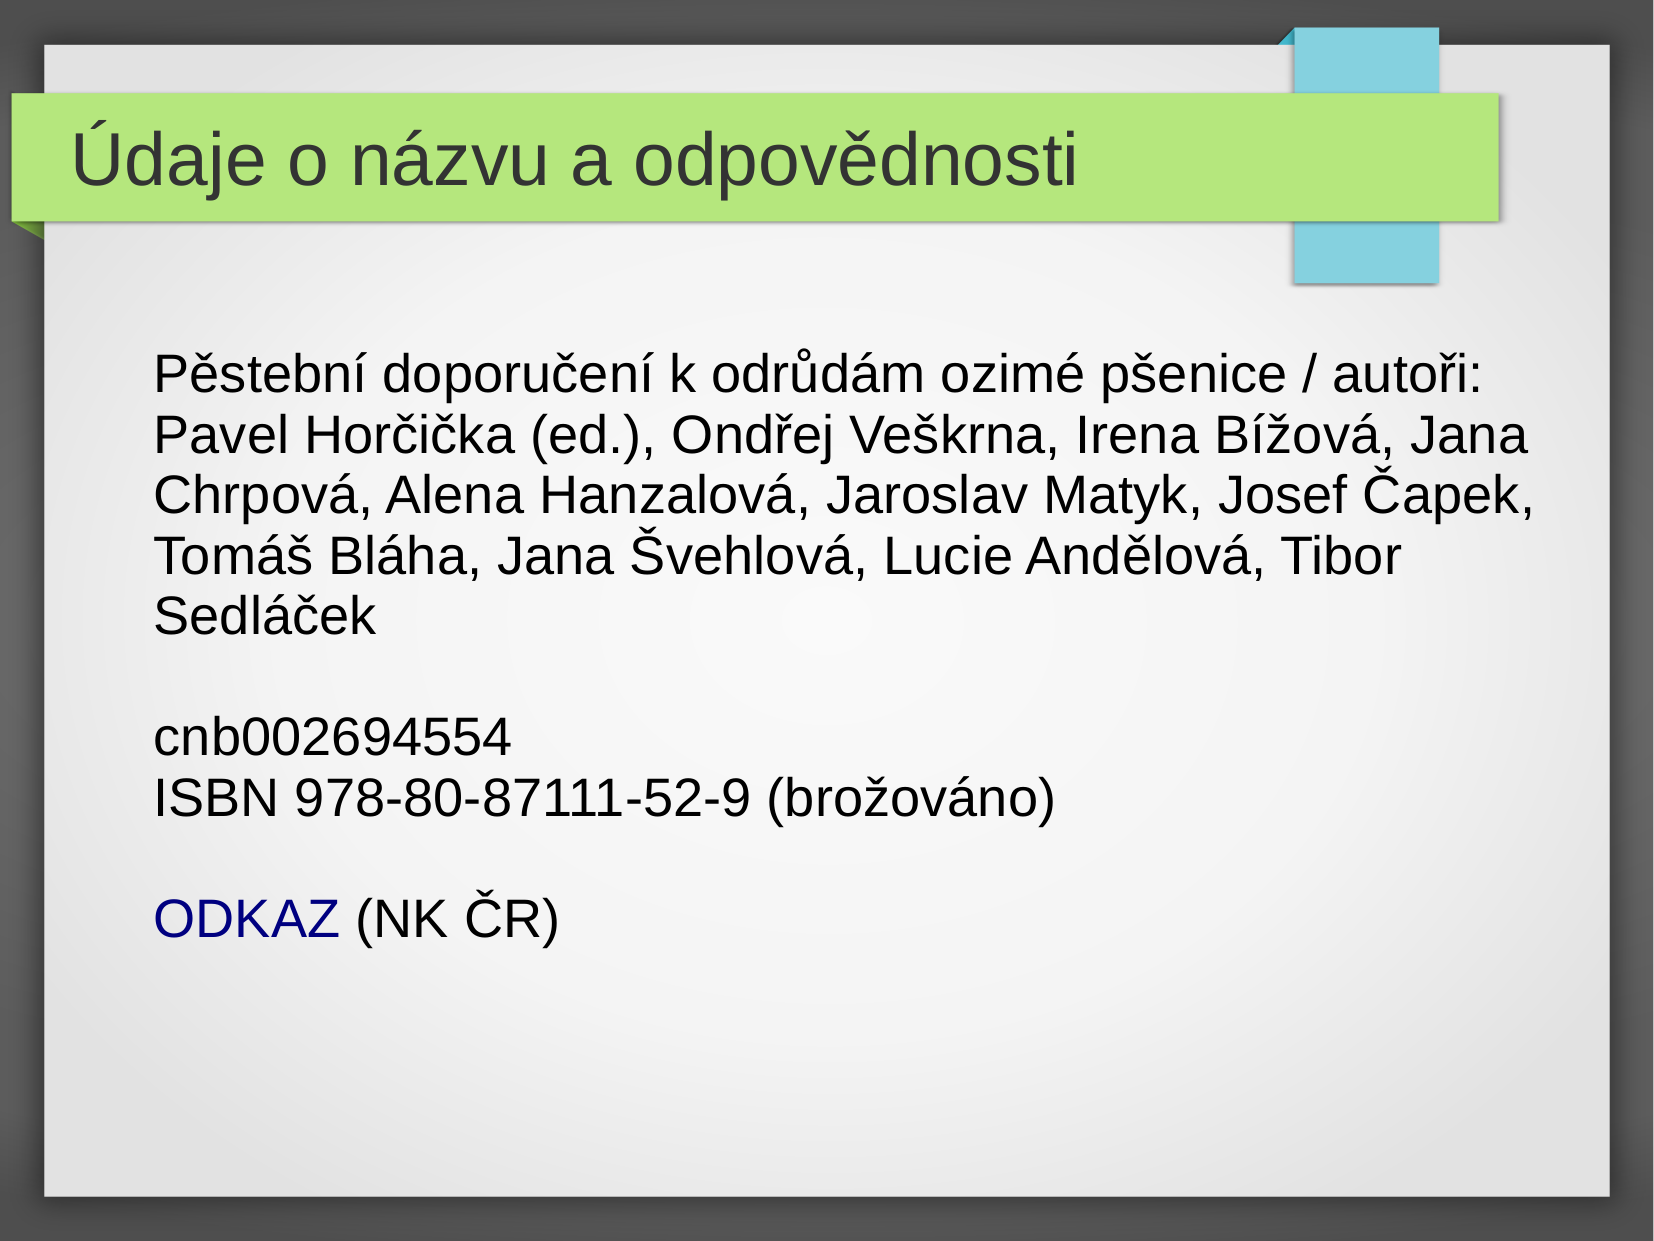

# Údaje o názvu a odpovědnosti
Pěstební doporučení k odrůdám ozimé pšenice / autoři: Pavel Horčička (ed.), Ondřej Veškrna, Irena Bížová, Jana Chrpová, Alena Hanzalová, Jaroslav Matyk, Josef Čapek, Tomáš Bláha, Jana Švehlová, Lucie Andělová, Tibor Sedláček
cnb002694554
ISBN 978-80-87111-52-9 (brožováno)
ODKAZ (NK ČR)